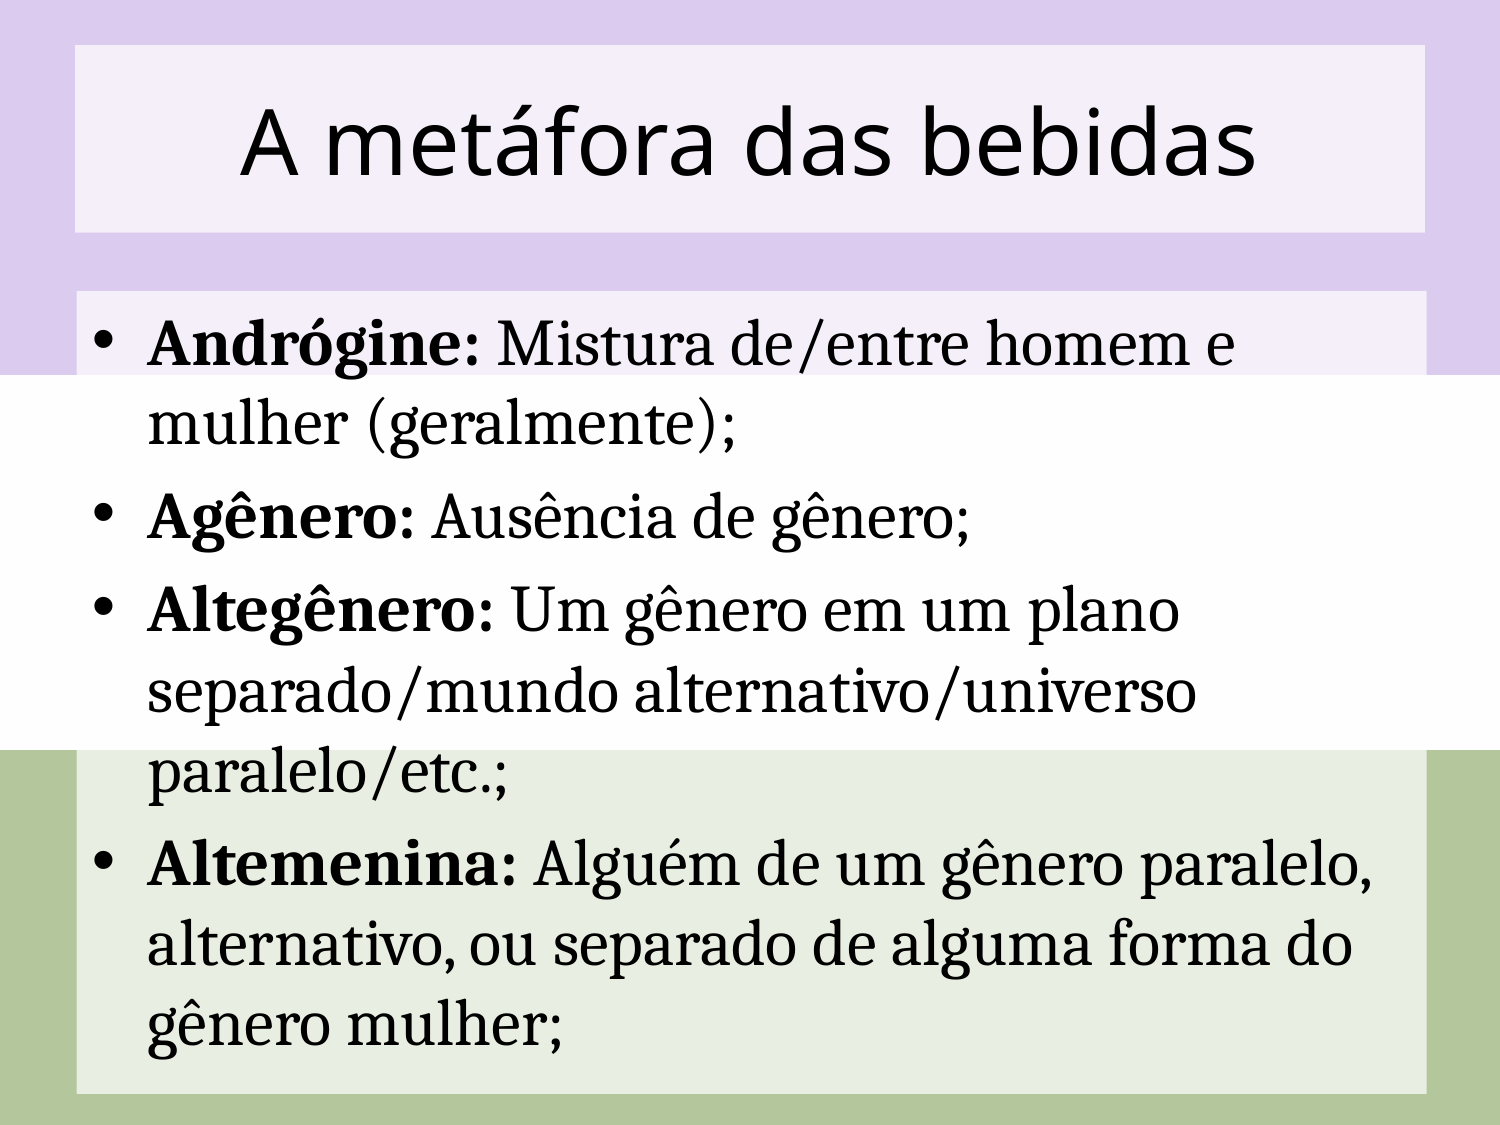

# A metáfora das bebidas
Andrógine: Mistura de/entre homem e mulher (geralmente);
Agênero: Ausência de gênero;
Altegênero: Um gênero em um plano separado/mundo alternativo/universo paralelo/etc.;
Altemenina: Alguém de um gênero paralelo, alternativo, ou separado de alguma forma do gênero mulher;